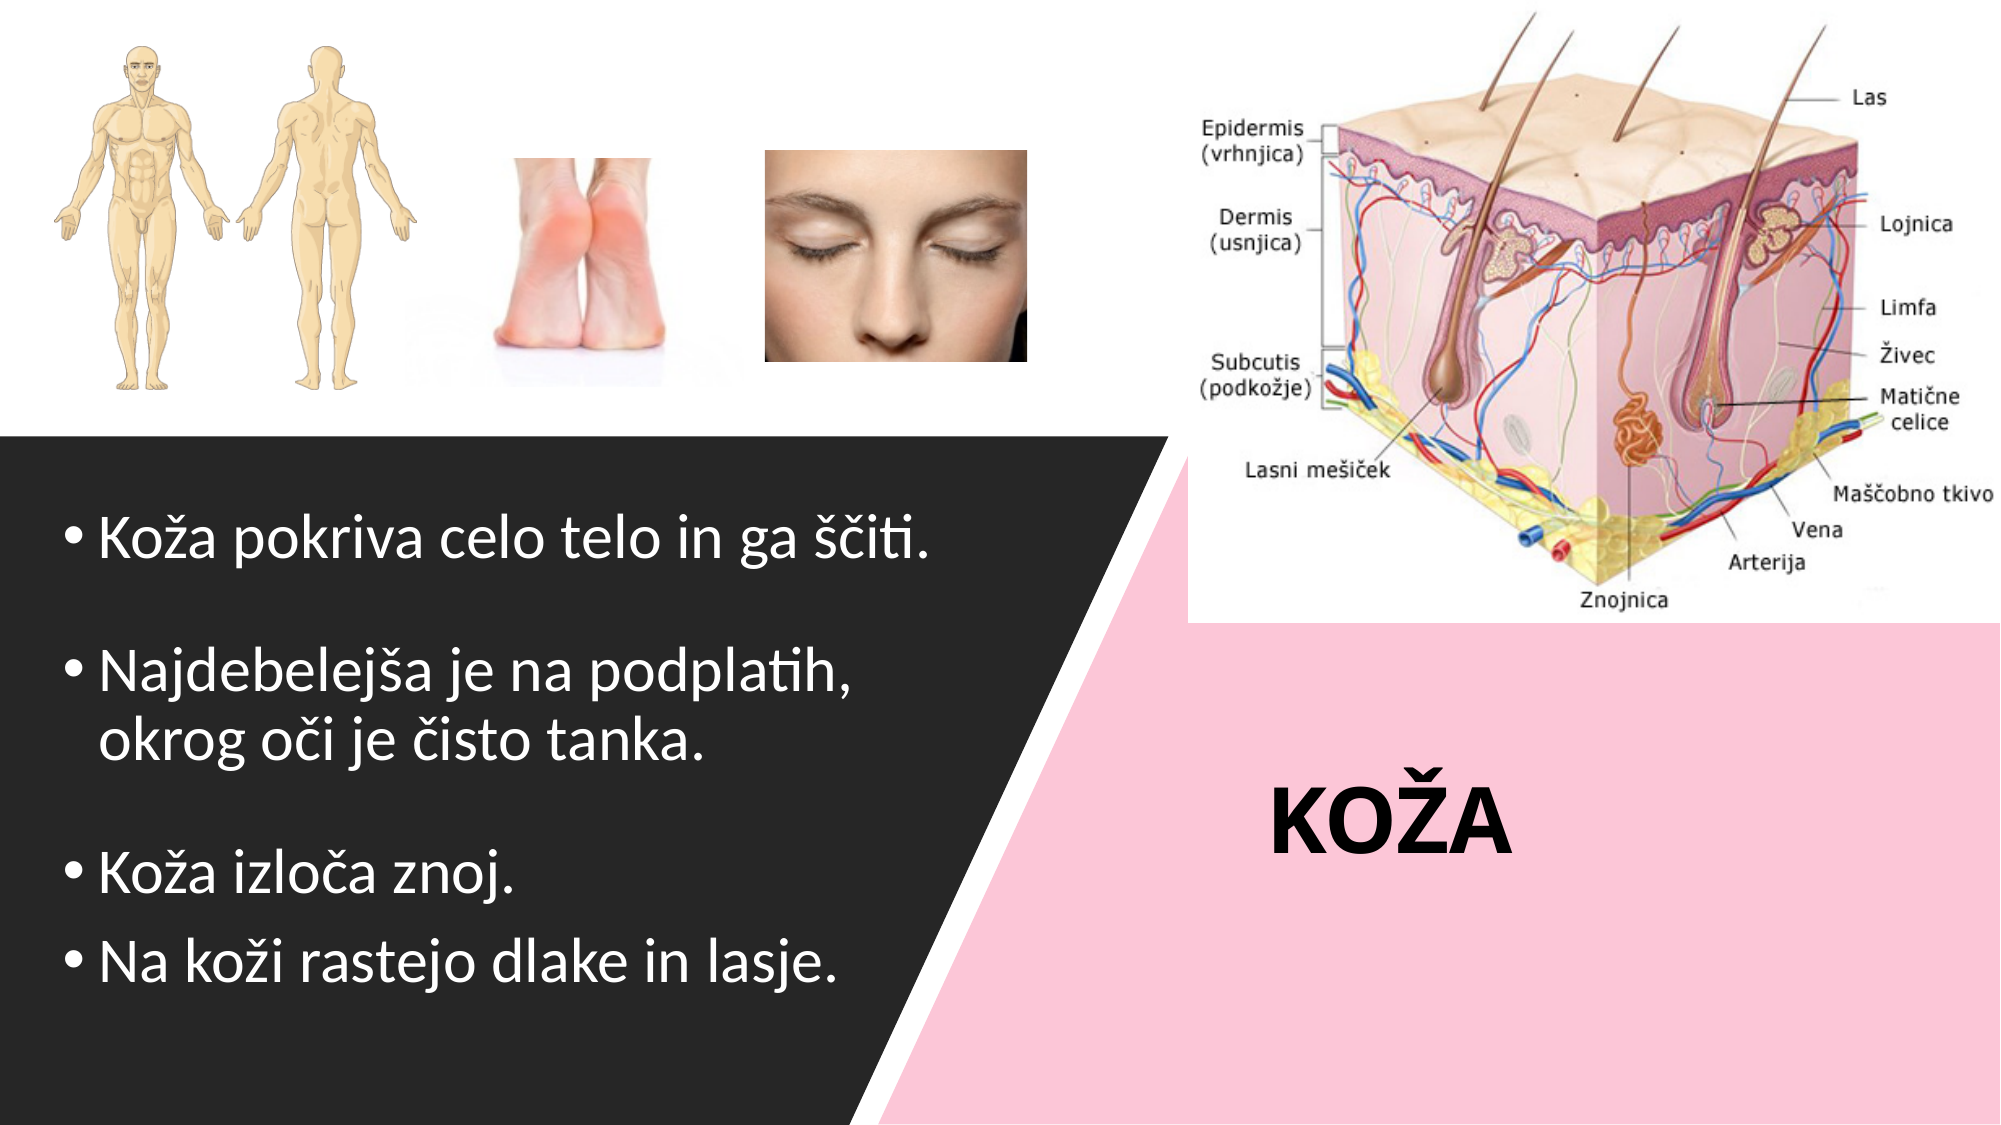

Koža pokriva celo telo in ga ščiti.
Najdebelejša je na podplatih, okrog oči je čisto tanka.
Koža izloča znoj.
Na koži rastejo dlake in lasje.
# KOŽA